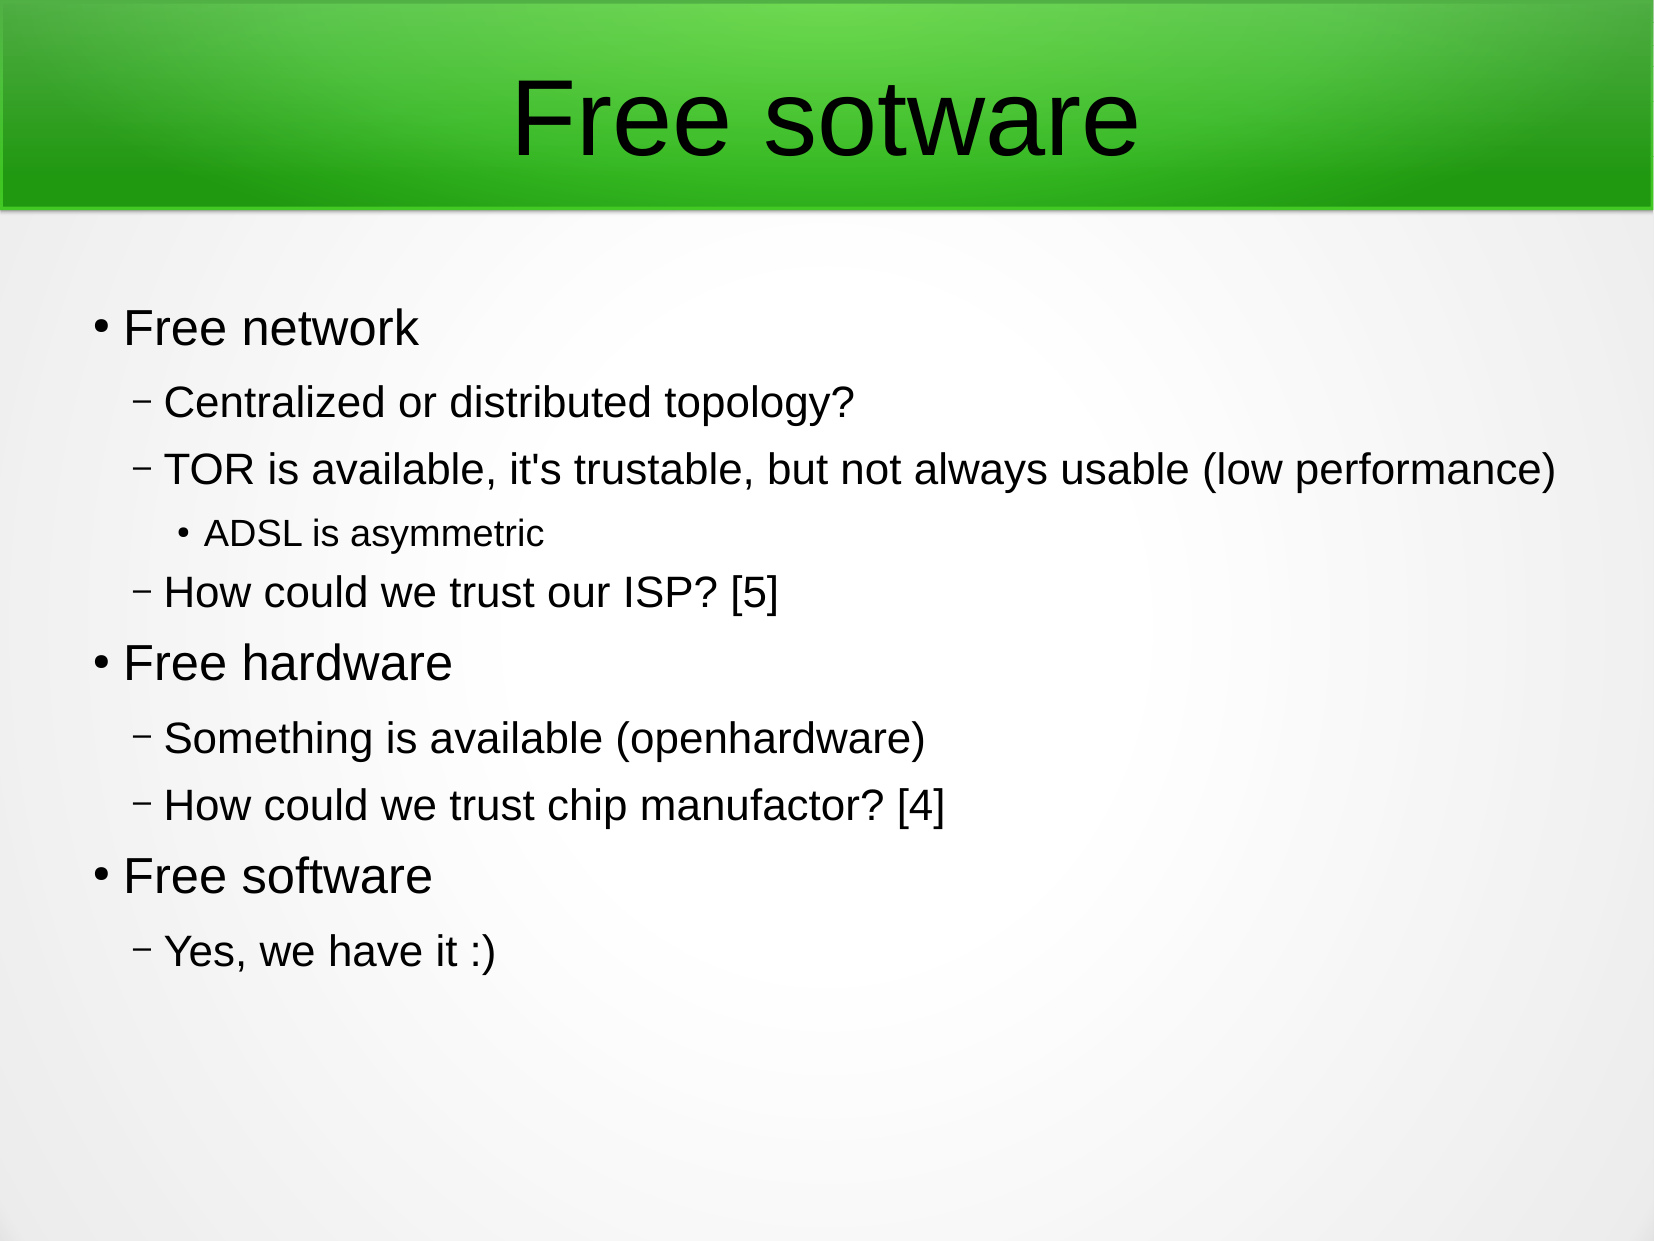

# Free sotware
Free network
Centralized or distributed topology?
TOR is available, it's trustable, but not always usable (low performance)
ADSL is asymmetric
How could we trust our ISP? [5]
Free hardware
Something is available (openhardware)
How could we trust chip manufactor? [4]
Free software
Yes, we have it :)